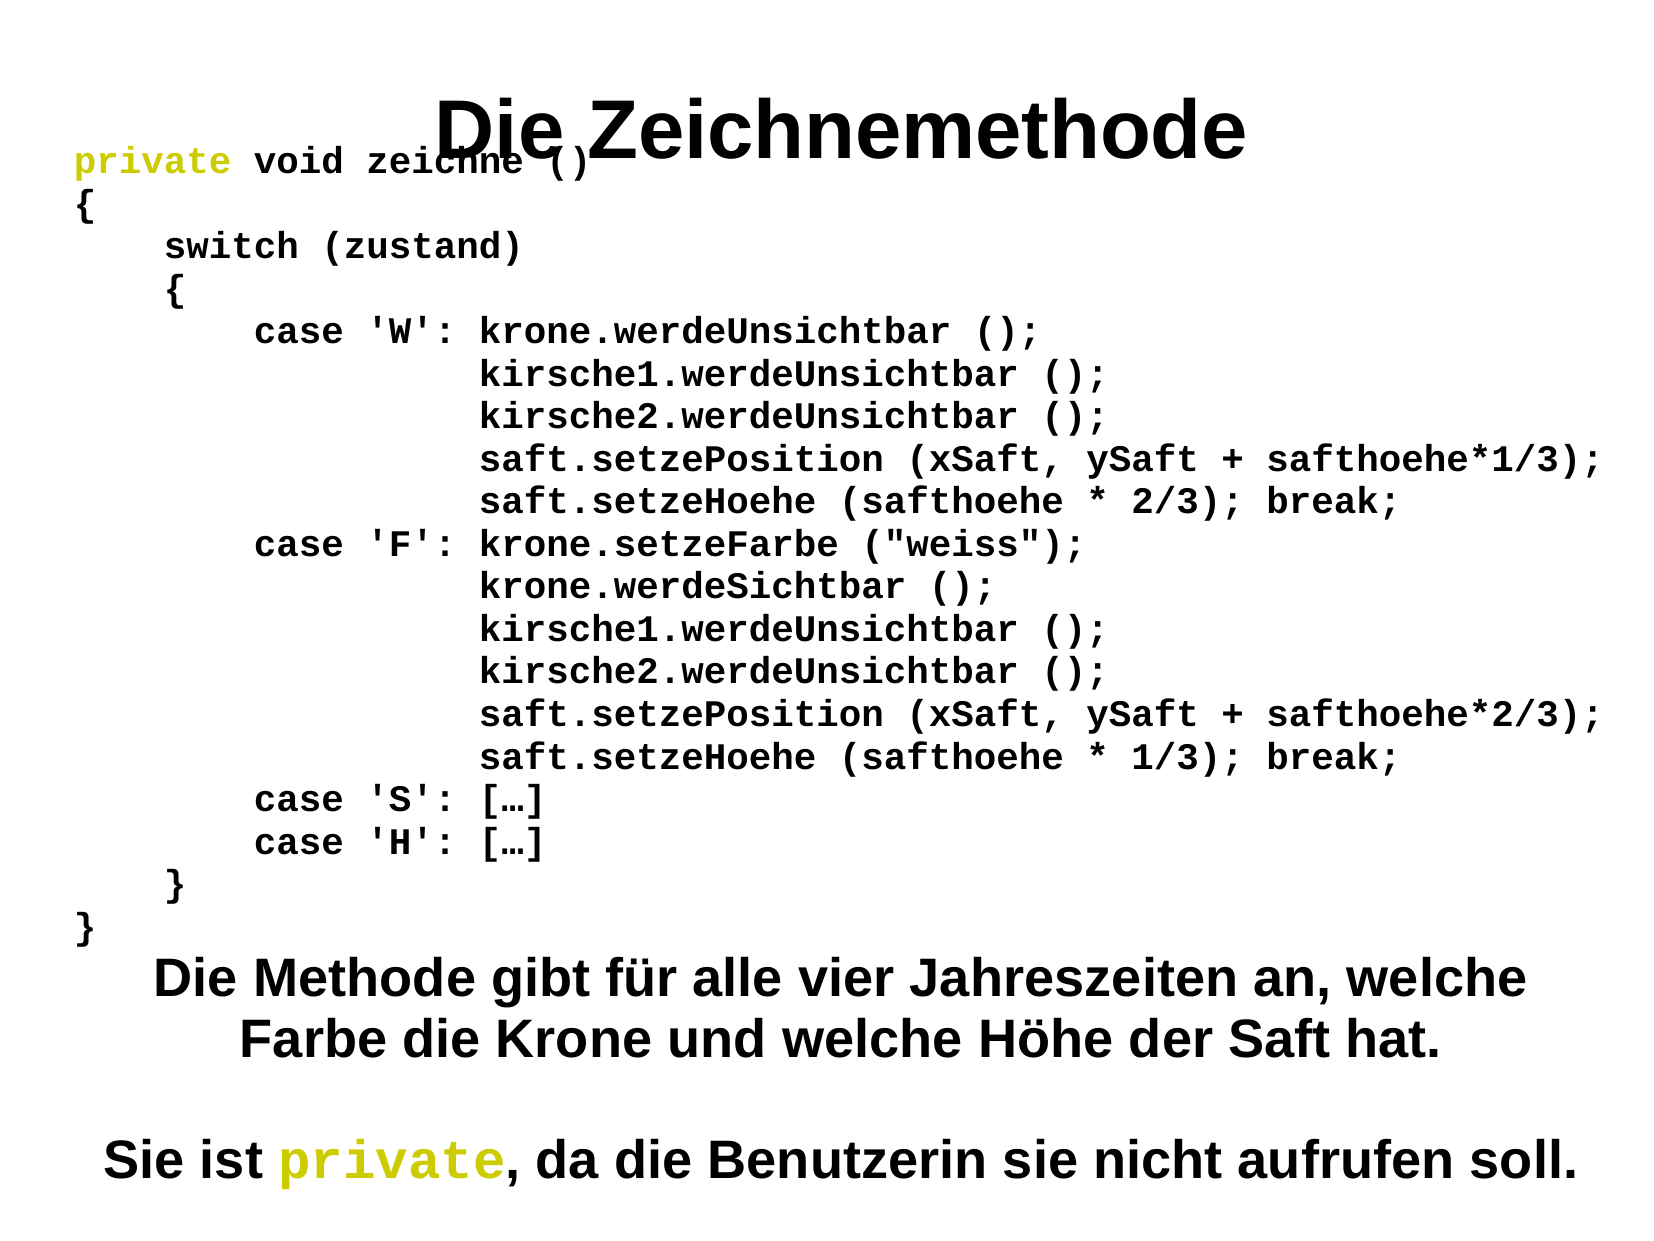

Die Zeichnemethode
private void zeichne ()
{
 switch (zustand)
 {
 case 'W': krone.werdeUnsichtbar ();
 kirsche1.werdeUnsichtbar ();
 kirsche2.werdeUnsichtbar ();
 saft.setzePosition (xSaft, ySaft + safthoehe*1/3);
 saft.setzeHoehe (safthoehe * 2/3); break;
 case 'F': krone.setzeFarbe ("weiss");
 krone.werdeSichtbar ();
 kirsche1.werdeUnsichtbar ();
 kirsche2.werdeUnsichtbar ();
 saft.setzePosition (xSaft, ySaft + safthoehe*2/3);
 saft.setzeHoehe (safthoehe * 1/3); break;
 case 'S': […]
 case 'H': […]
 }
}
Die Methode gibt für alle vier Jahreszeiten an, welche Farbe die Krone und welche Höhe der Saft hat.
Sie ist private, da die Benutzerin sie nicht aufrufen soll.